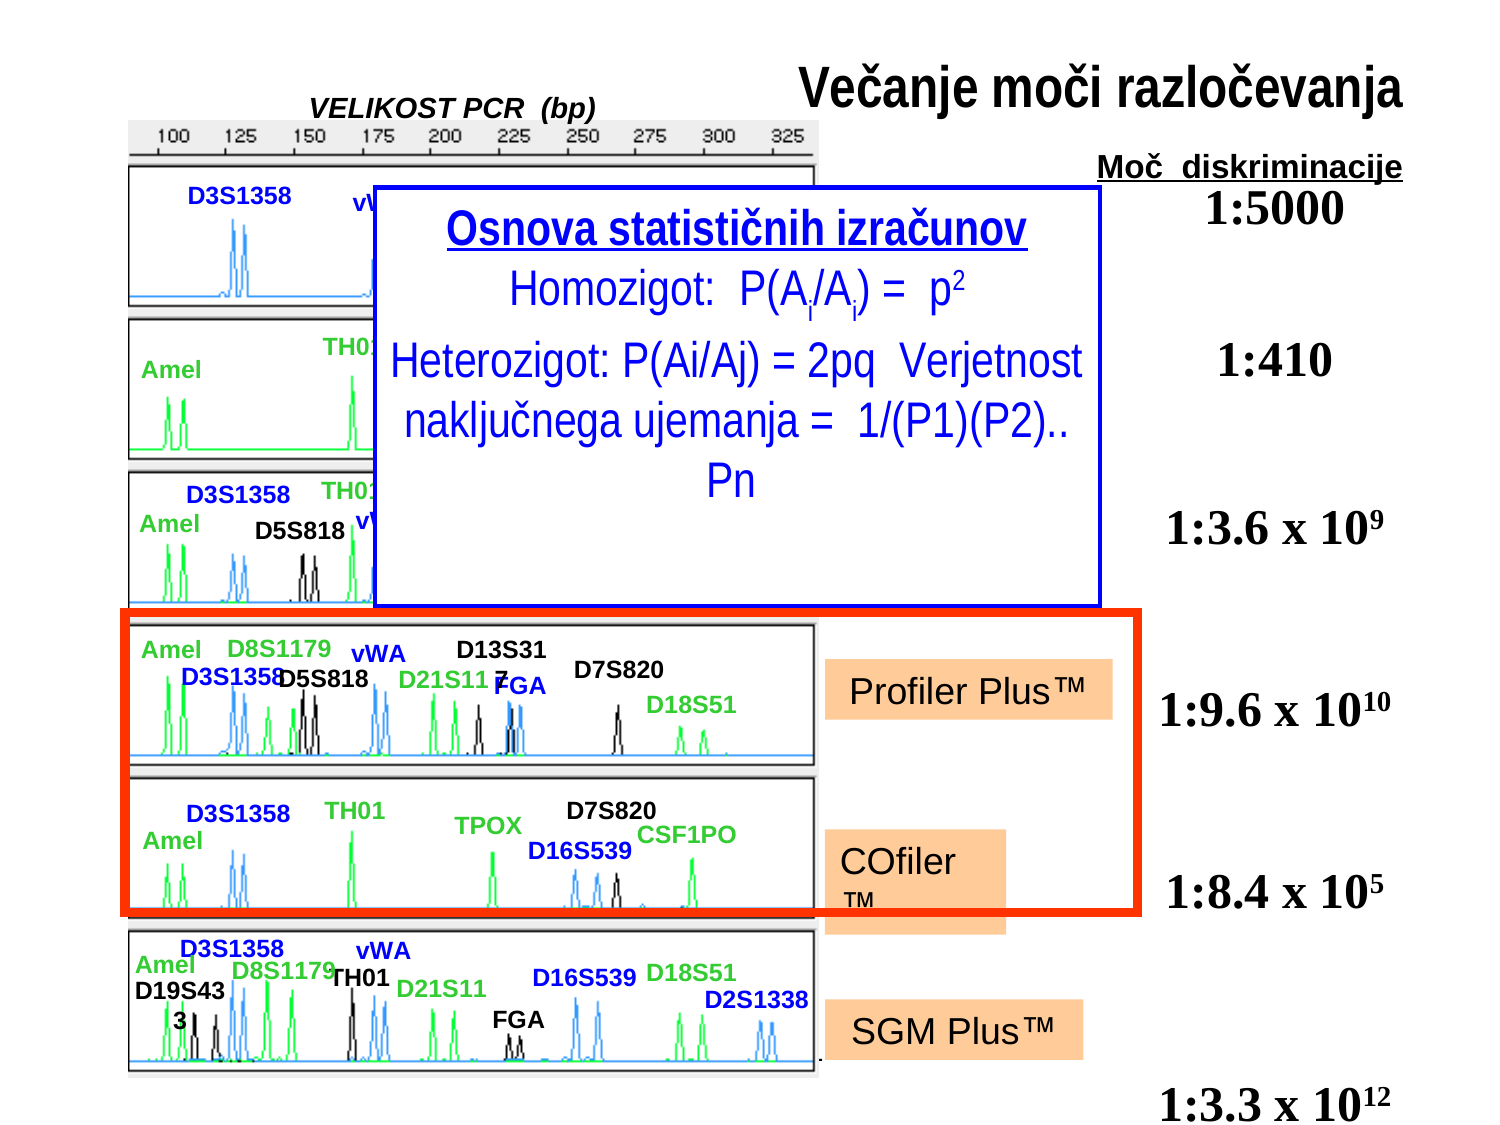

Večanje moči razločevanja
VELIKOST PCR (bp)
D3S1358
vWA
FGA
TH01
CSF1PO
TPOX
Amel
TH01
D13S317
D3S1358
CSF1PO
vWA
TPOX
FGA
Amel
D5S818
D7S820
D8S1179
D13S317
Amel
vWA
D7S820
D3S1358
D5S818
D21S11
FGA
D18S51
TH01
D7S820
D3S1358
TPOX
CSF1PO
Amel
D16S539
D3S1358
vWA
Amel
D8S1179
D18S51
TH01
D16S539
D21S11
D19S433
D2S1338
FGA
Moč diskriminacije
1:5000
1:410
1:3.6 x 109
1:9.6 x 1010
1:8.4 x 105
1:3.3 x 1012
Osnova statističnih izračunov
Homozigot: P(Ai/Ai) = p2
Heterozigot: P(Ai/Aj) = 2pq Verjetnost naključnega ujemanja = 1/(P1)(P2).. Pn
Blue
Green I
Profiler
Profiler Plus
COfiler
SGM Plus
FKKT 2011